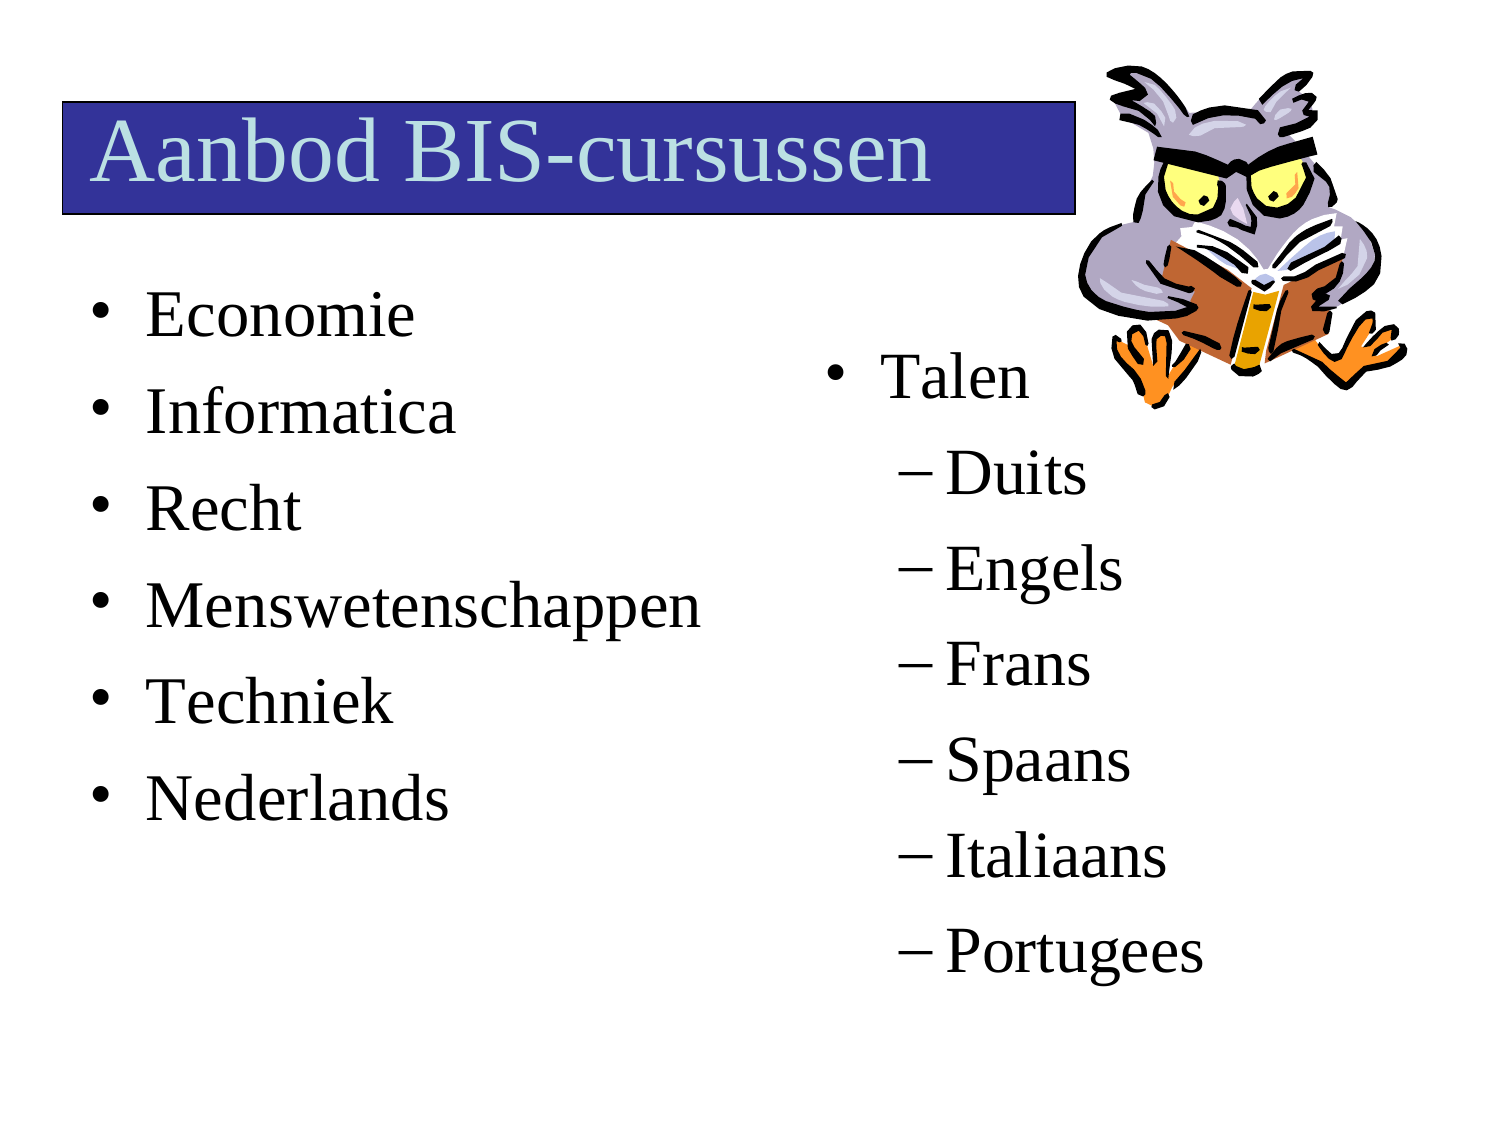

# Aanbod BIS-cursussen
Economie
Informatica
Recht
Menswetenschappen
Techniek
Nederlands
Talen
Duits
Engels
Frans
Spaans
Italiaans
Portugees